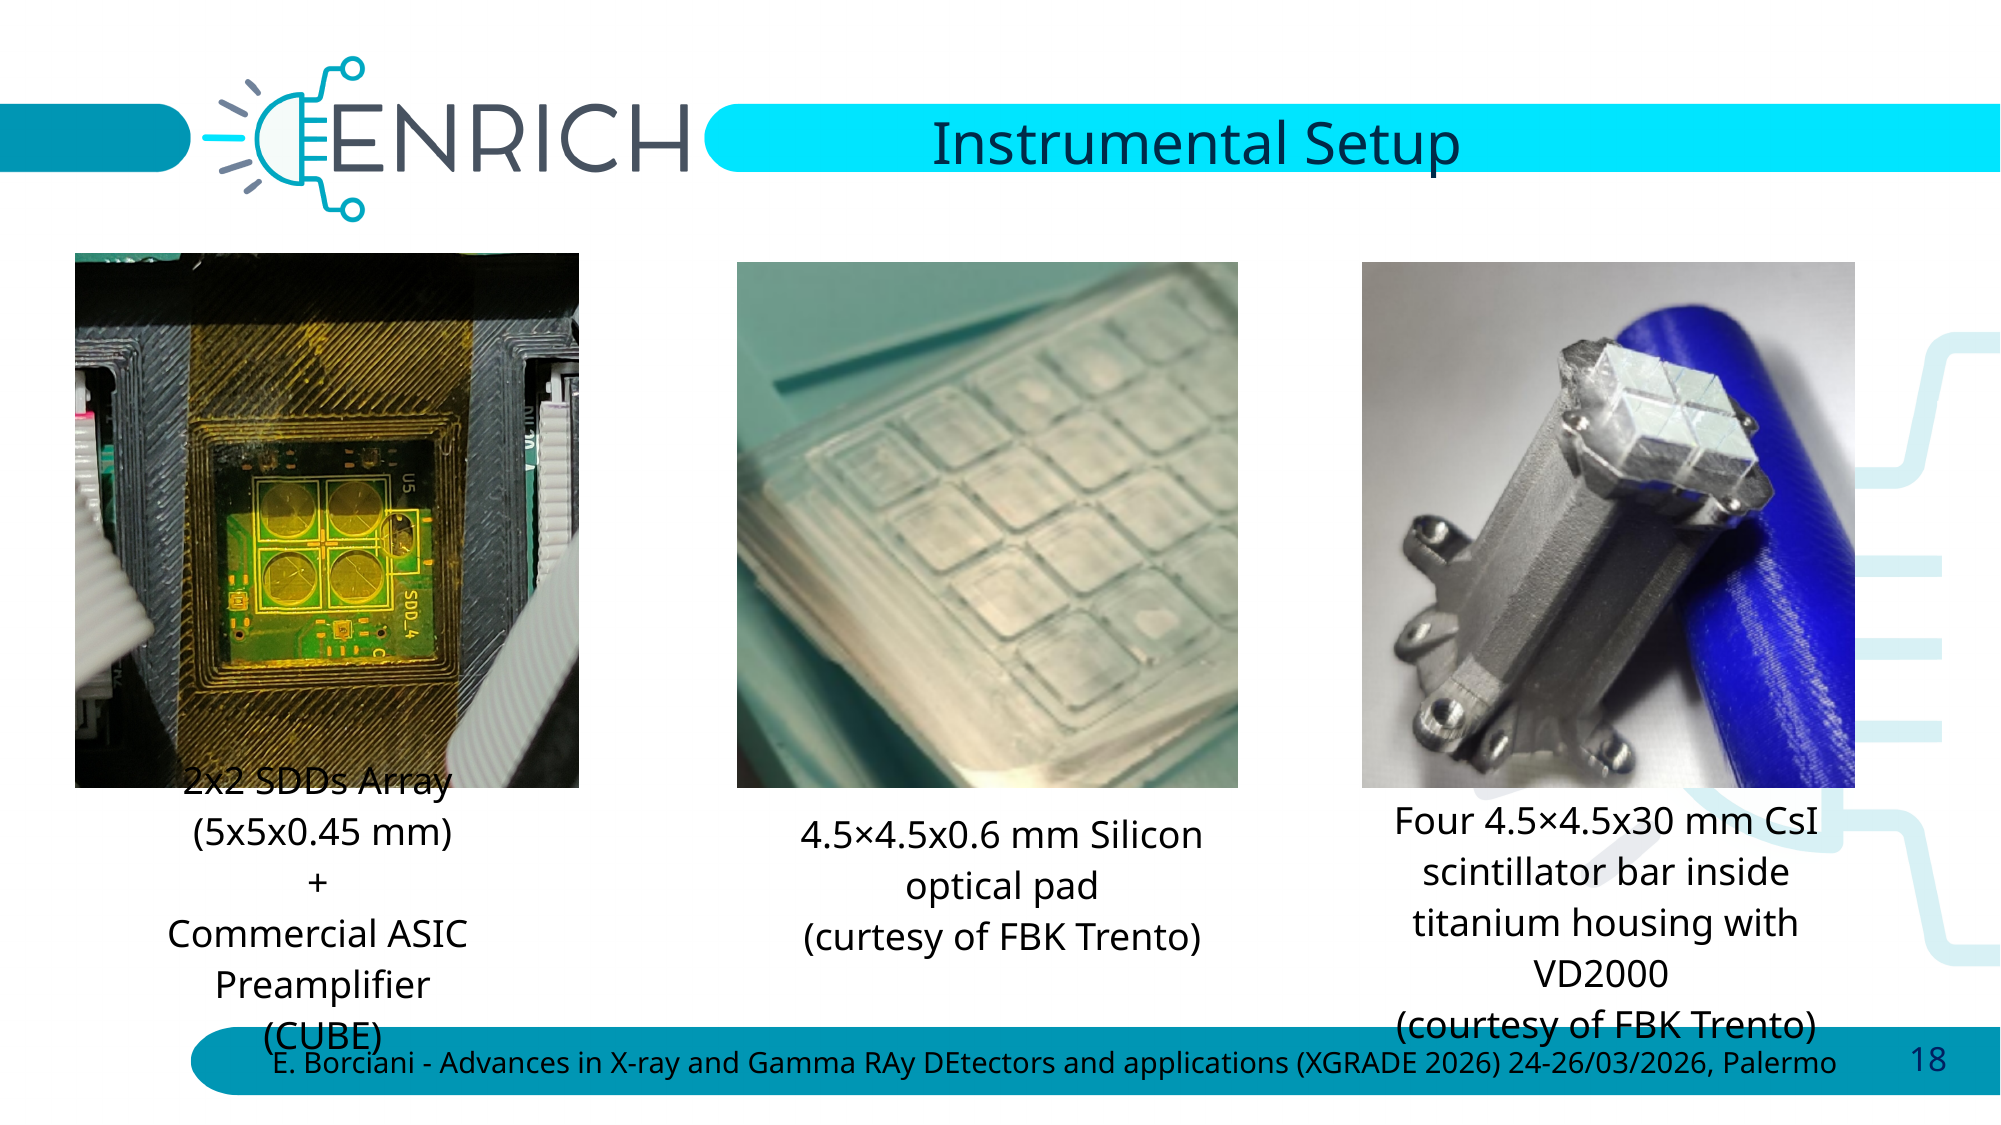

Instrumental Setup
2x2 SDDs Array
(5x5x0.45 mm)
+
Commercial ASIC
Preamplifier
(CUBE)
Four 4.5×4.5x30 mm CsI scintillator bar inside titanium housing with VD2000
(courtesy of FBK Trento)
4.5×4.5x0.6 mm Silicon
 optical pad
(curtesy of FBK Trento)
E. Borciani - Advances in X-ray and Gamma RAy DEtectors and applications (XGRADE 2026) 24-26/03/2026, Palermo